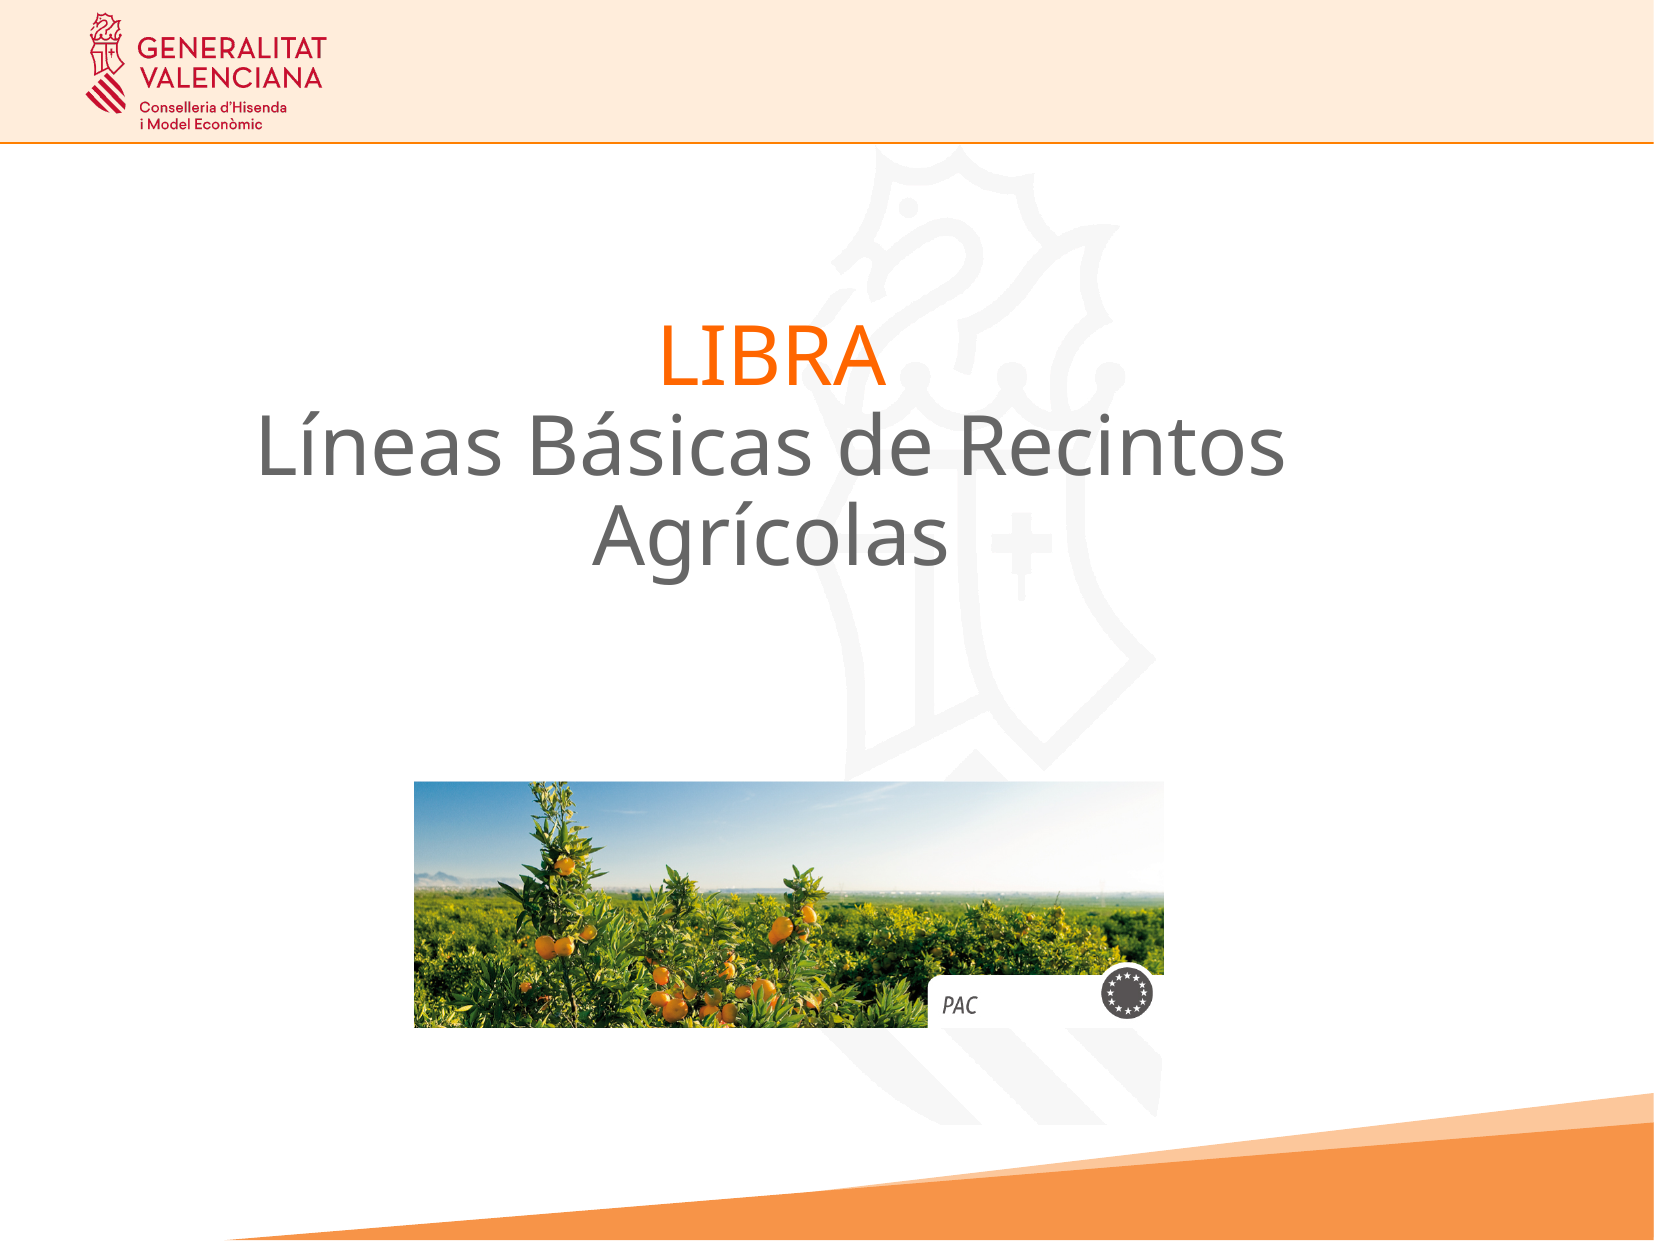

# LIBRA Líneas Básicas de Recintos Agrícolas